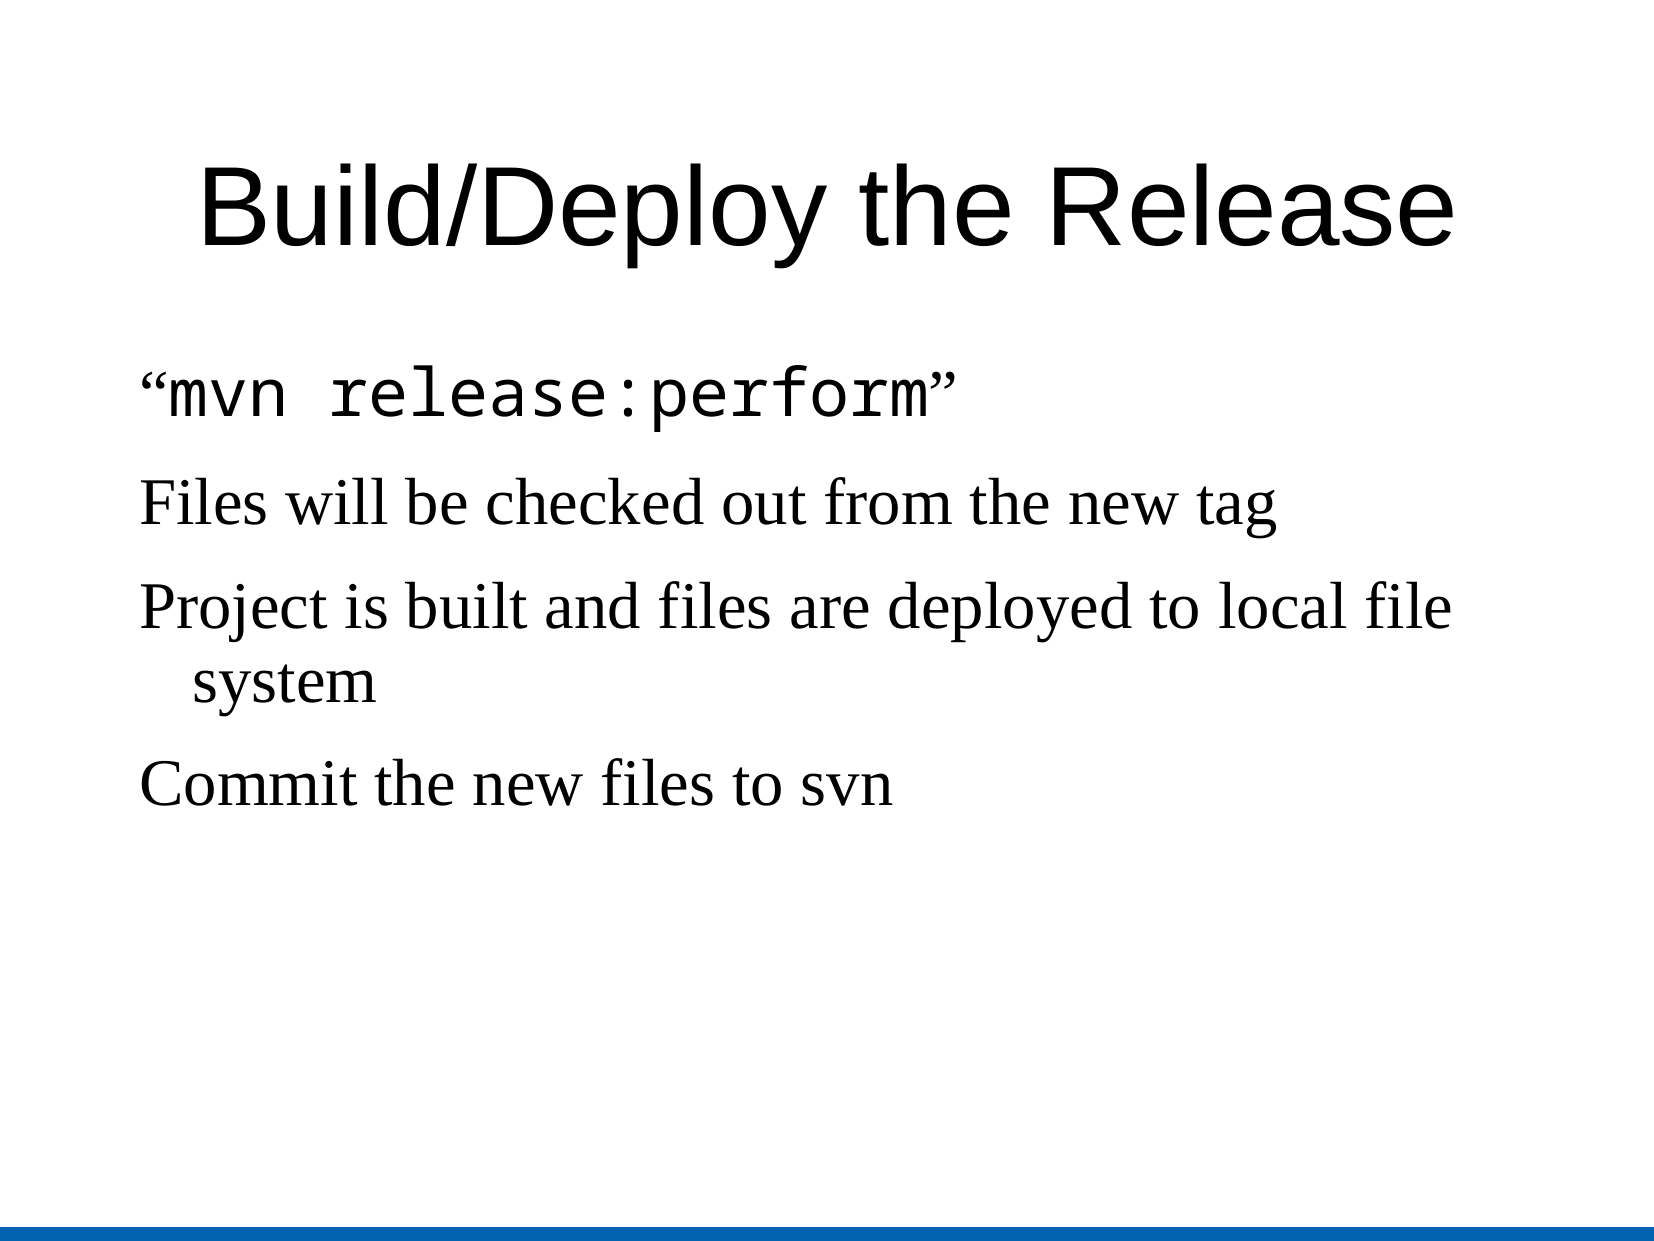

# Build/Deploy the Release
“mvn release:perform”
Files will be checked out from the new tag
Project is built and files are deployed to local file system
Commit the new files to svn